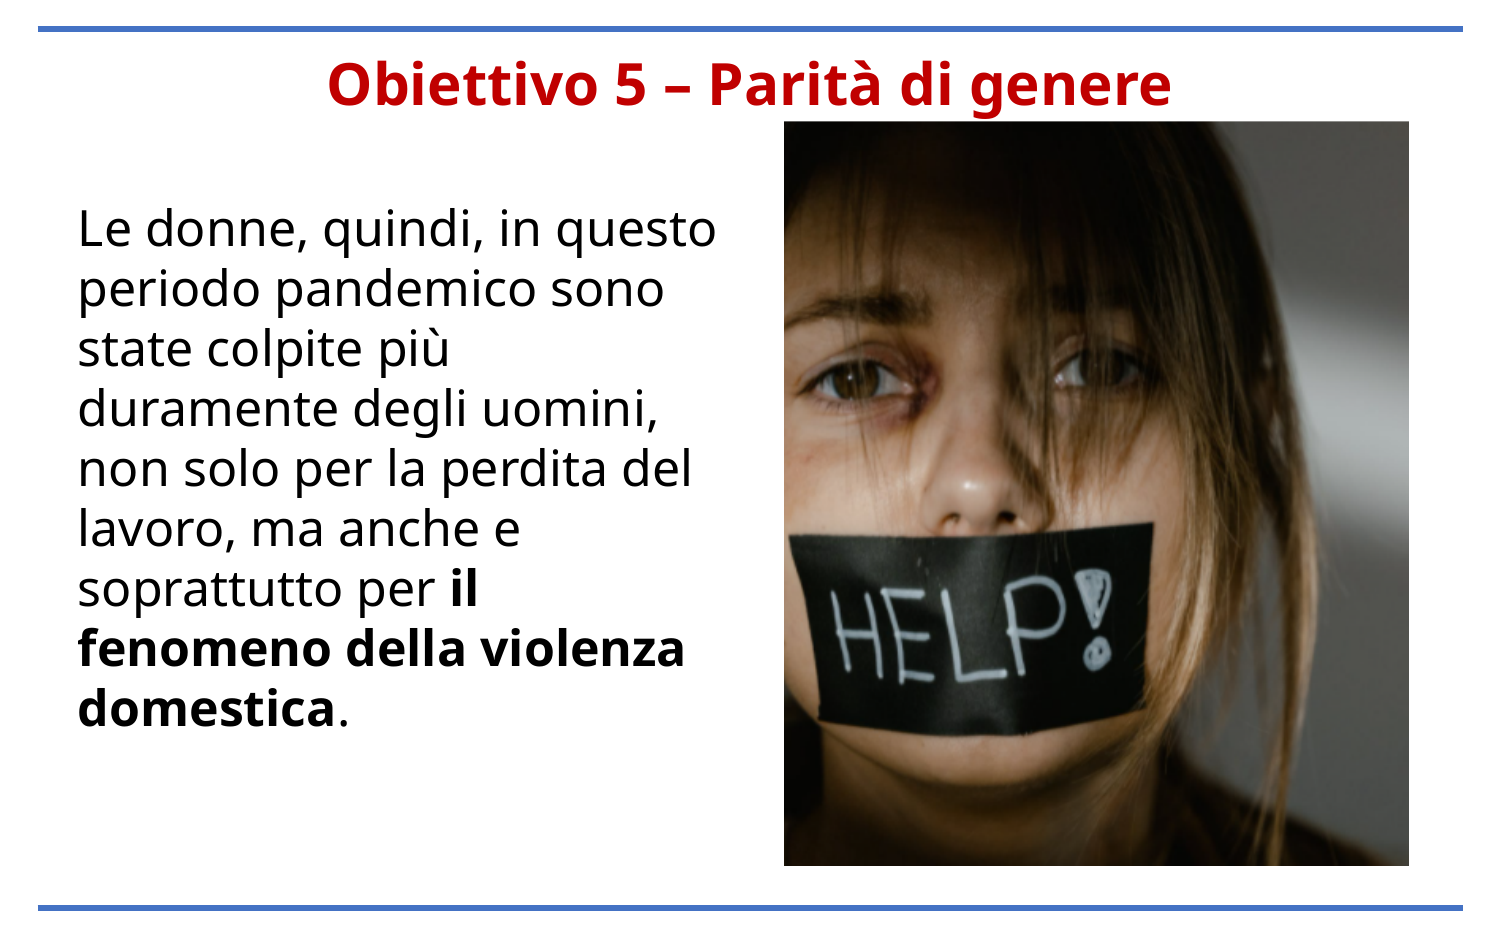

# Obiettivo 5 – Parità di genere
Le donne, quindi, in questo periodo pandemico sono state colpite più duramente degli uomini, non solo per la perdita del lavoro, ma anche e soprattutto per il fenomeno della violenza domestica.